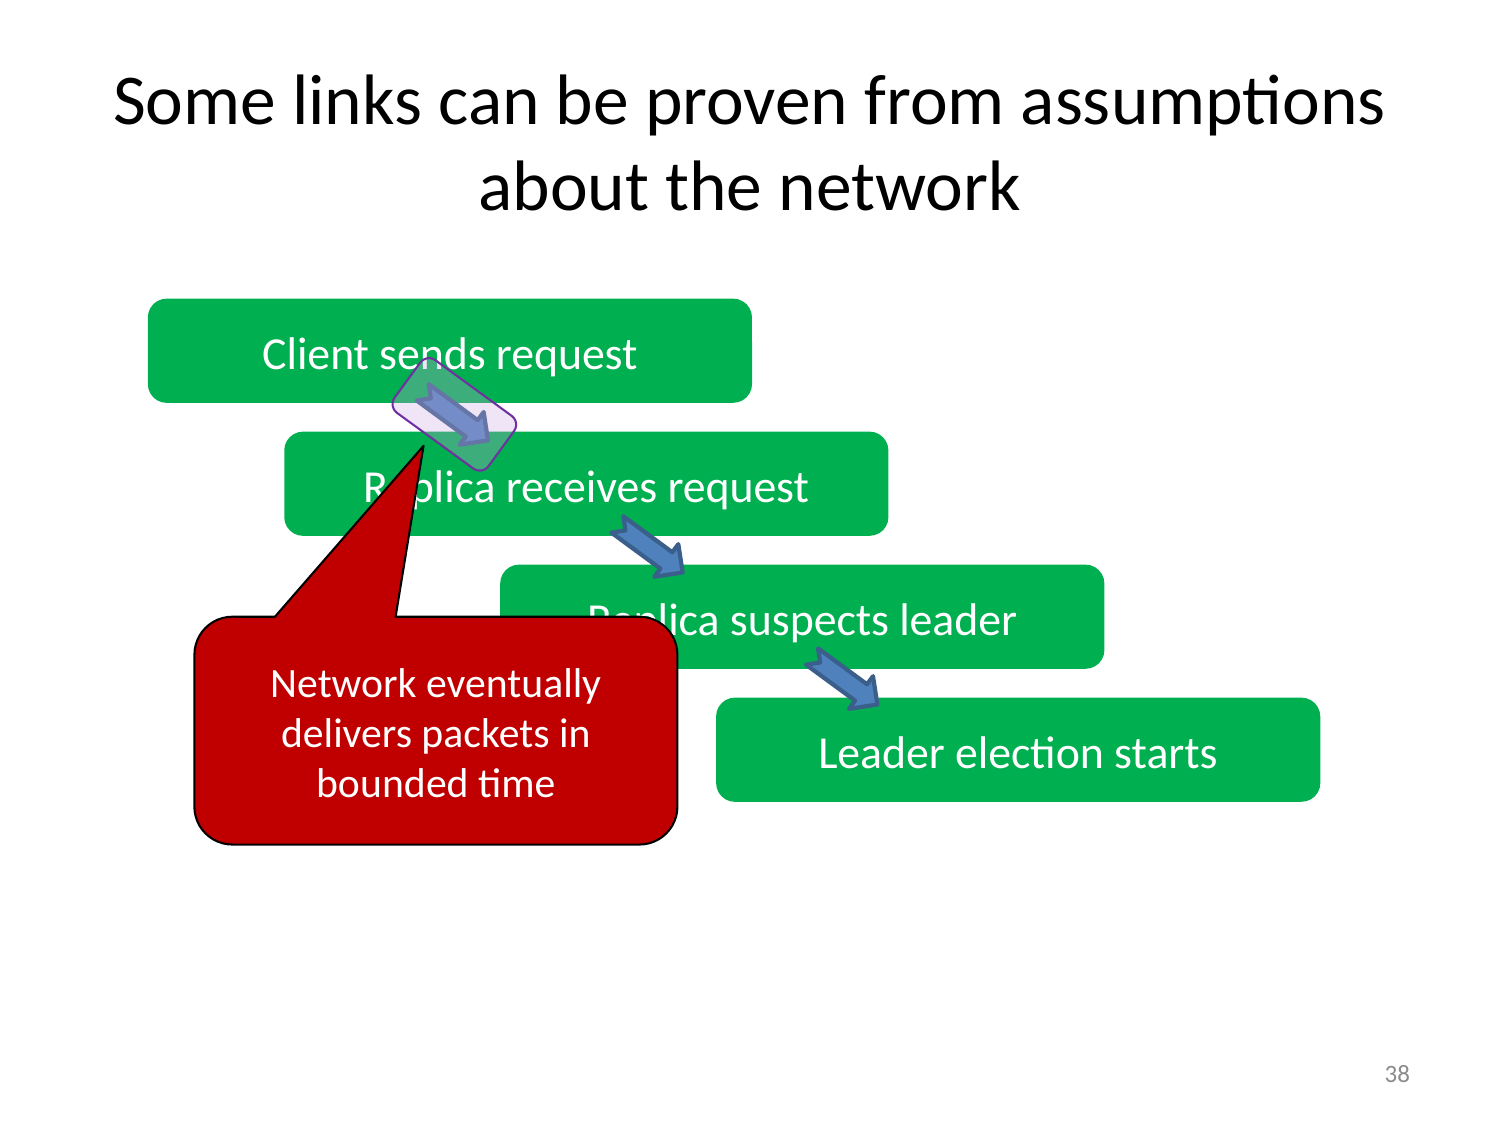

# Some links can be proven from assumptions about the network
Client sends request
Replica receives request
Replica suspects leader
Network eventually delivers packets in bounded time
Leader election starts